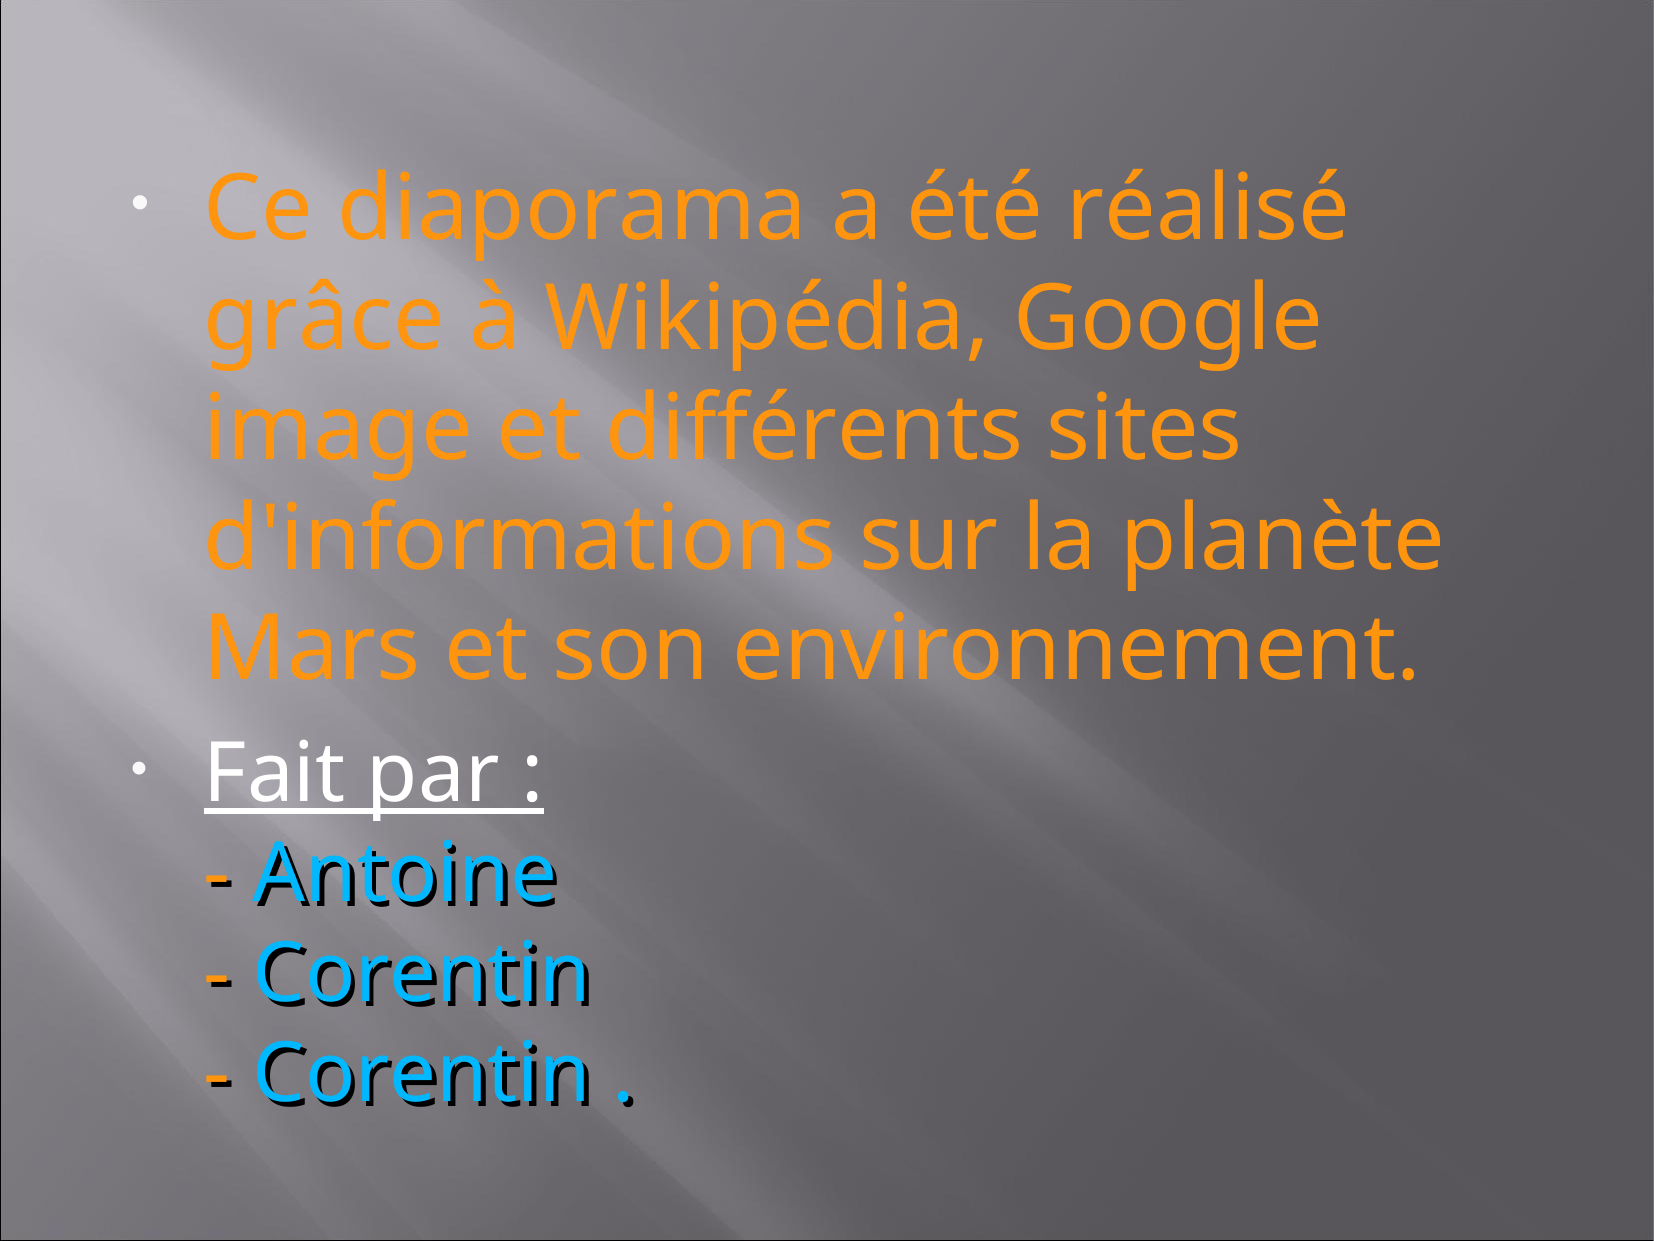

# Ce diaporama a été réalisé grâce à Wikipédia, Google image et différents sites d'informations sur la planète Mars et son environnement.
Fait par :
- Antoine
- Corentin
- Corentin .